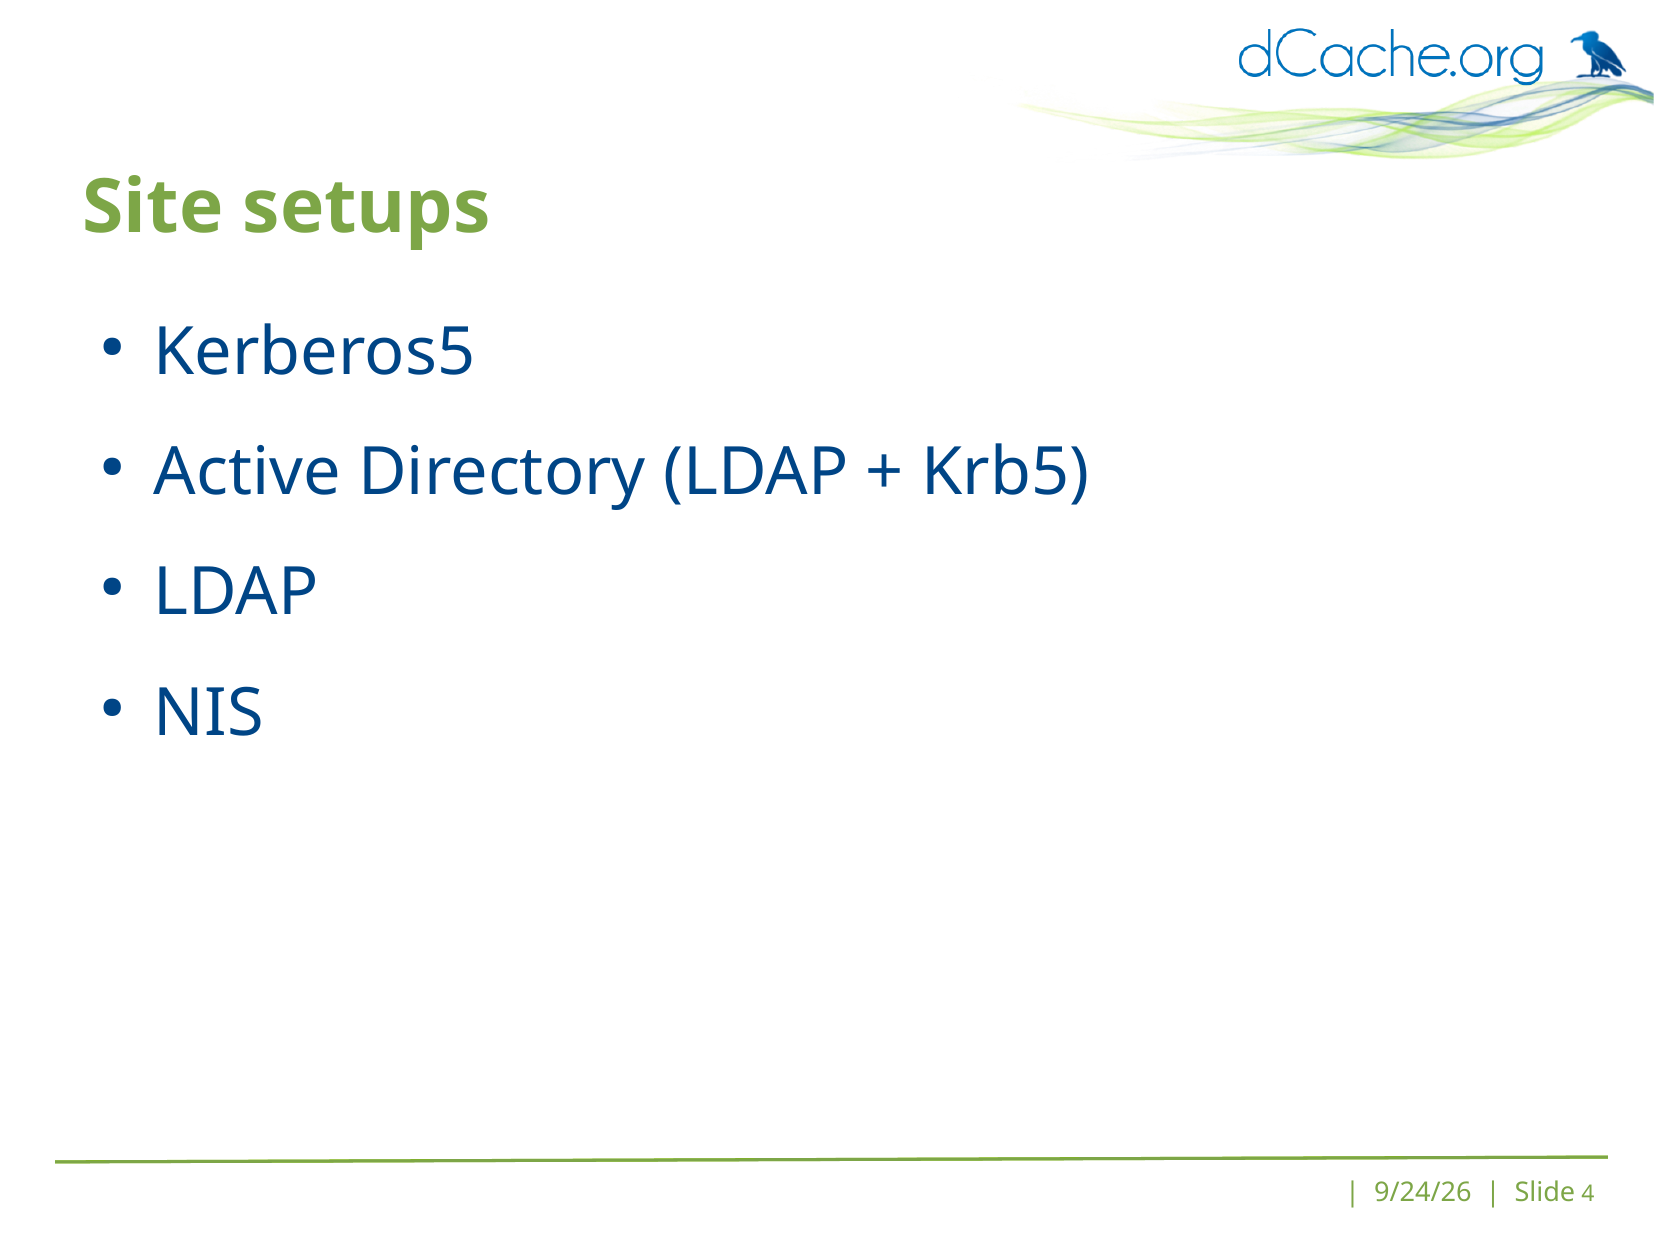

# Site setups
Kerberos5
Active Directory (LDAP + Krb5)
LDAP
NIS
4